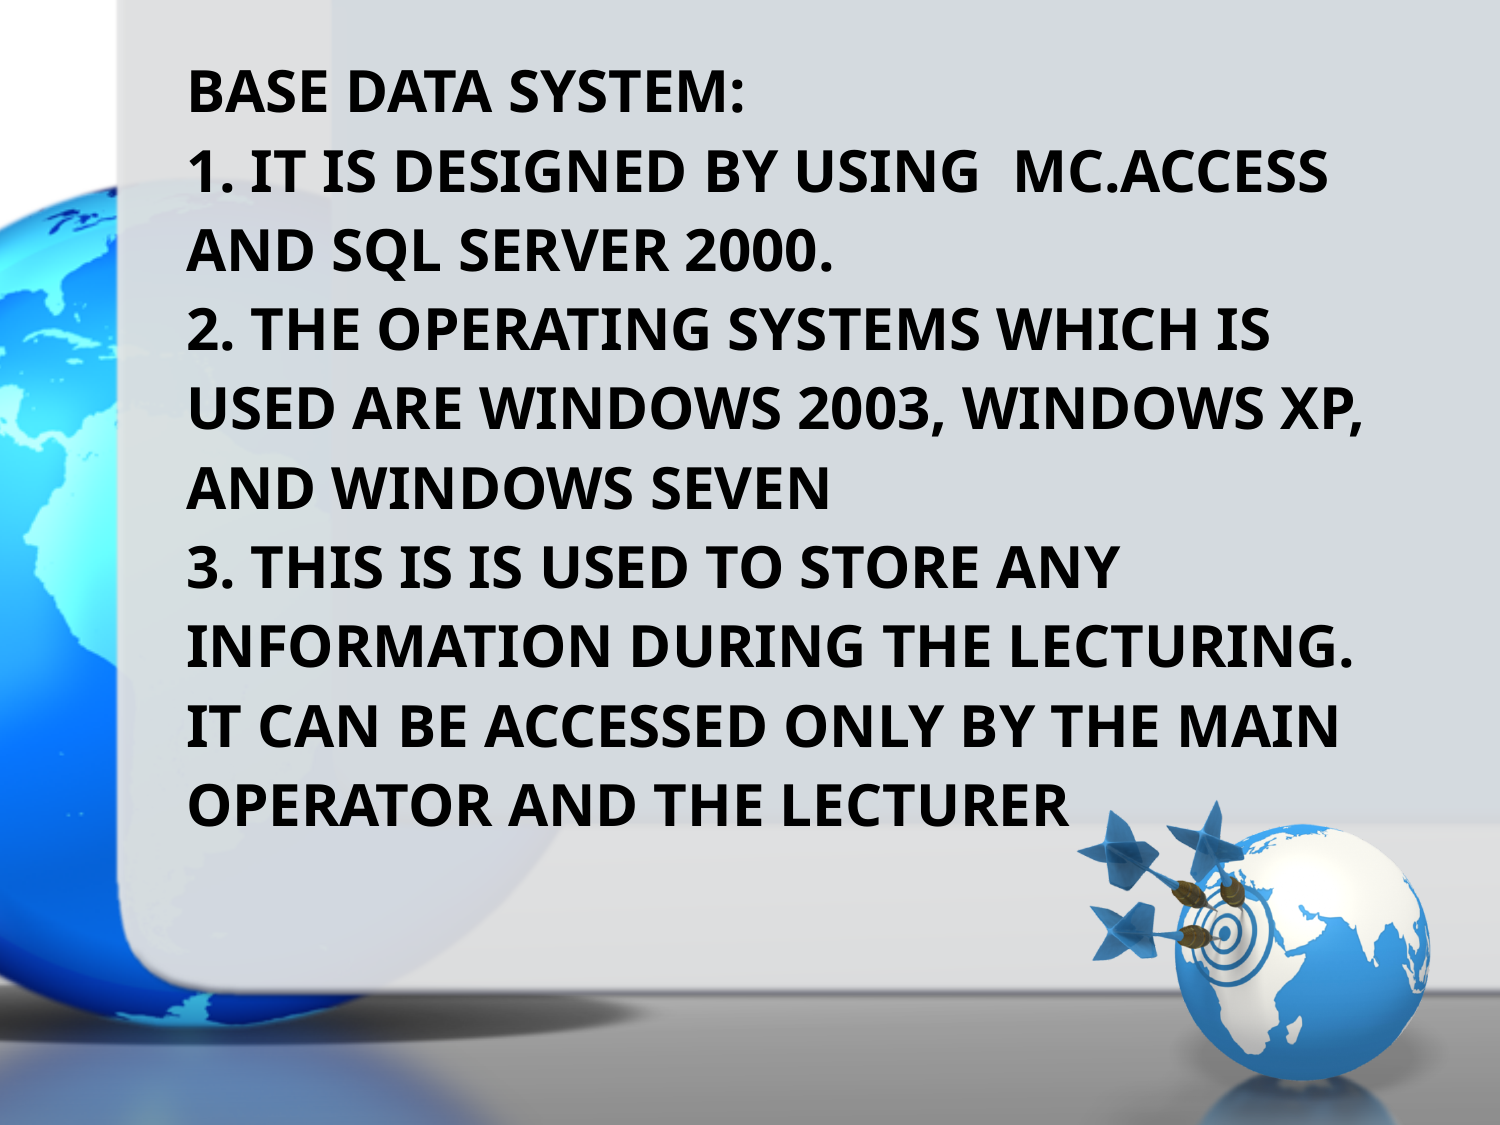

# BASE DATA SYSTEM: 1. IT IS DESIGNED BY USING MC.ACCESS AND SQL SERVER 2000. 2. THE OPERATING SYSTEMS WHICH IS USED ARE WINDOWS 2003, WINDOWS XP, AND WINDOWS SEVEN 3. THIS IS IS USED TO STORE ANY INFORMATION DURING THE LECTURING. IT CAN BE ACCESSED ONLY BY THE MAIN OPERATOR AND THE LECTURER